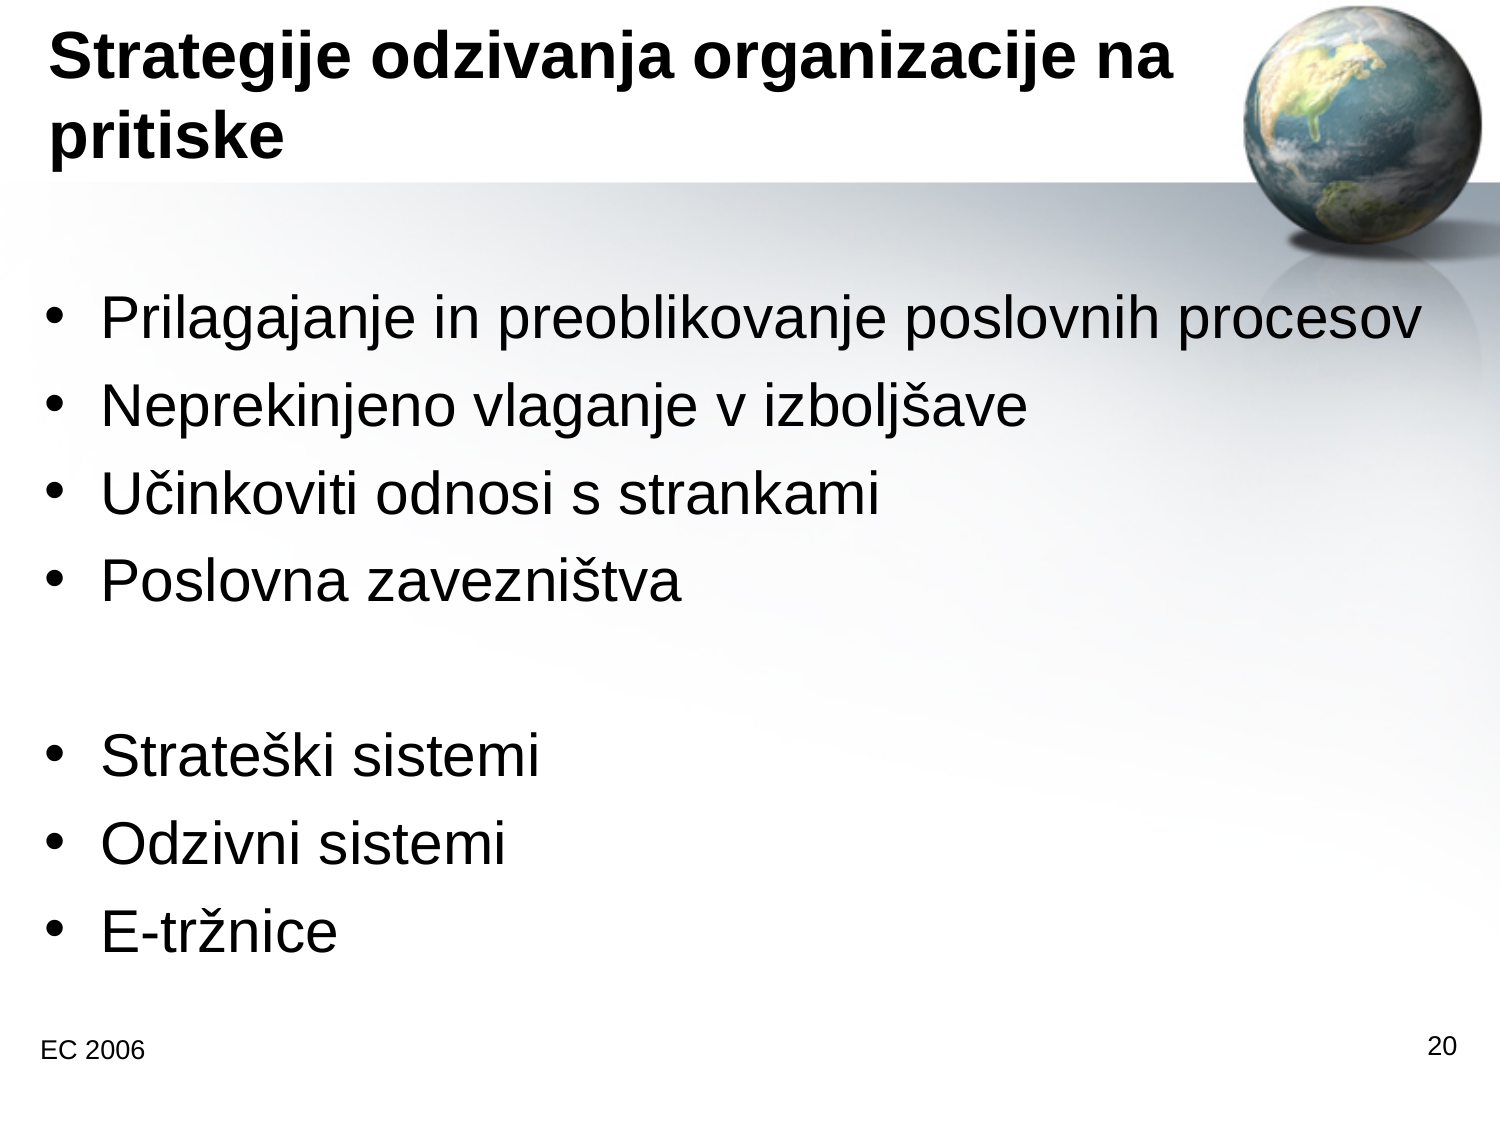

# Strategije odzivanja organizacije na pritiske
Prilagajanje in preoblikovanje poslovnih procesov
Neprekinjeno vlaganje v izboljšave
Učinkoviti odnosi s strankami
Poslovna zavezništva
Strateški sistemi
Odzivni sistemi
E-tržnice
EC 2006